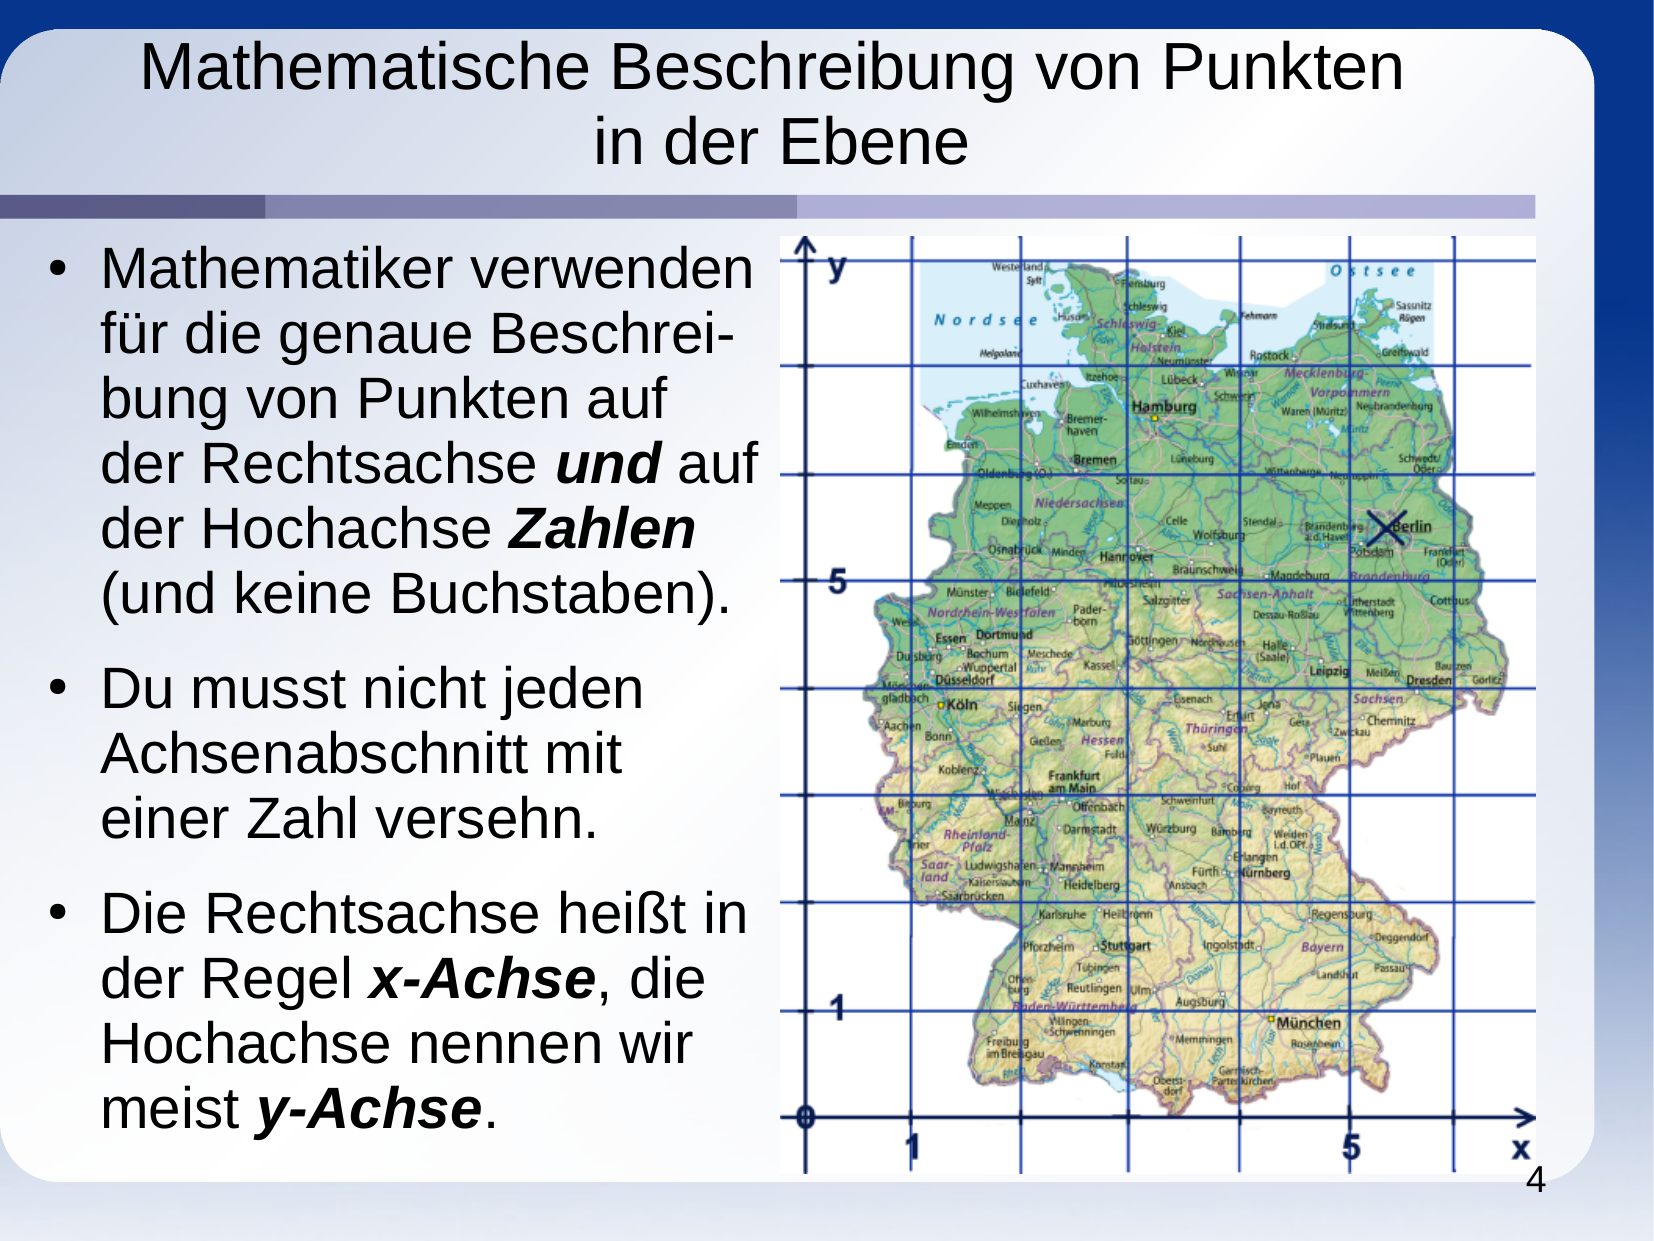

# Mathematische Beschreibung von Punkten in der Ebene
Mathematiker verwenden für die genaue Beschrei-bung von Punkten auf der Rechtsachse und auf der Hochachse Zahlen (und keine Buchstaben).
Du musst nicht jeden Achsenabschnitt mit einer Zahl versehn.
Die Rechtsachse heißt in der Regel x-Achse, die Hochachse nennen wir meist y-Achse.